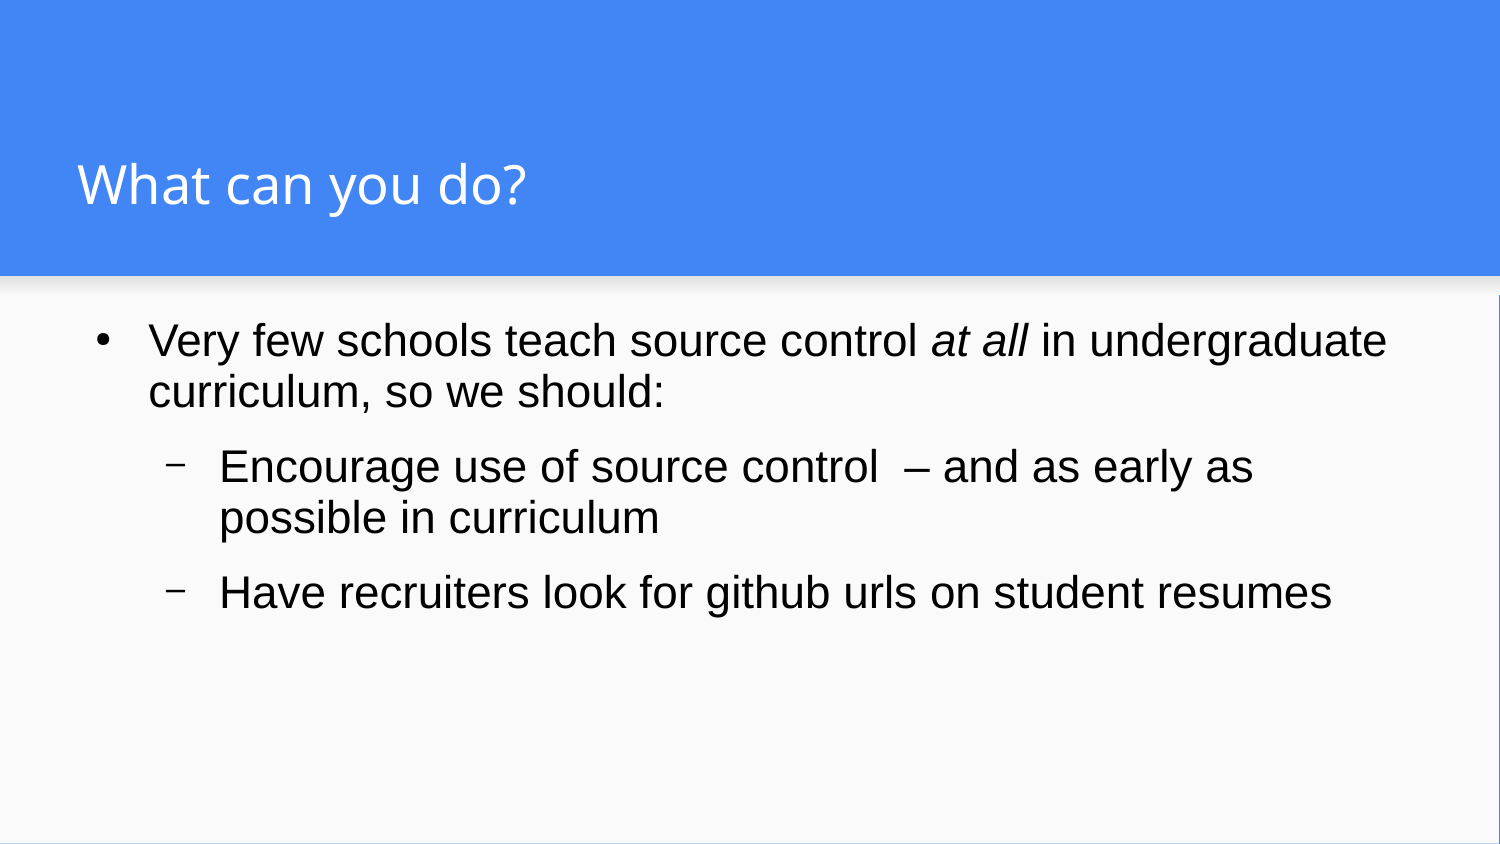

# What can you do?
Very few schools teach source control at all in undergraduate curriculum, so we should:
Encourage use of source control – and as early as possible in curriculum
Have recruiters look for github urls on student resumes